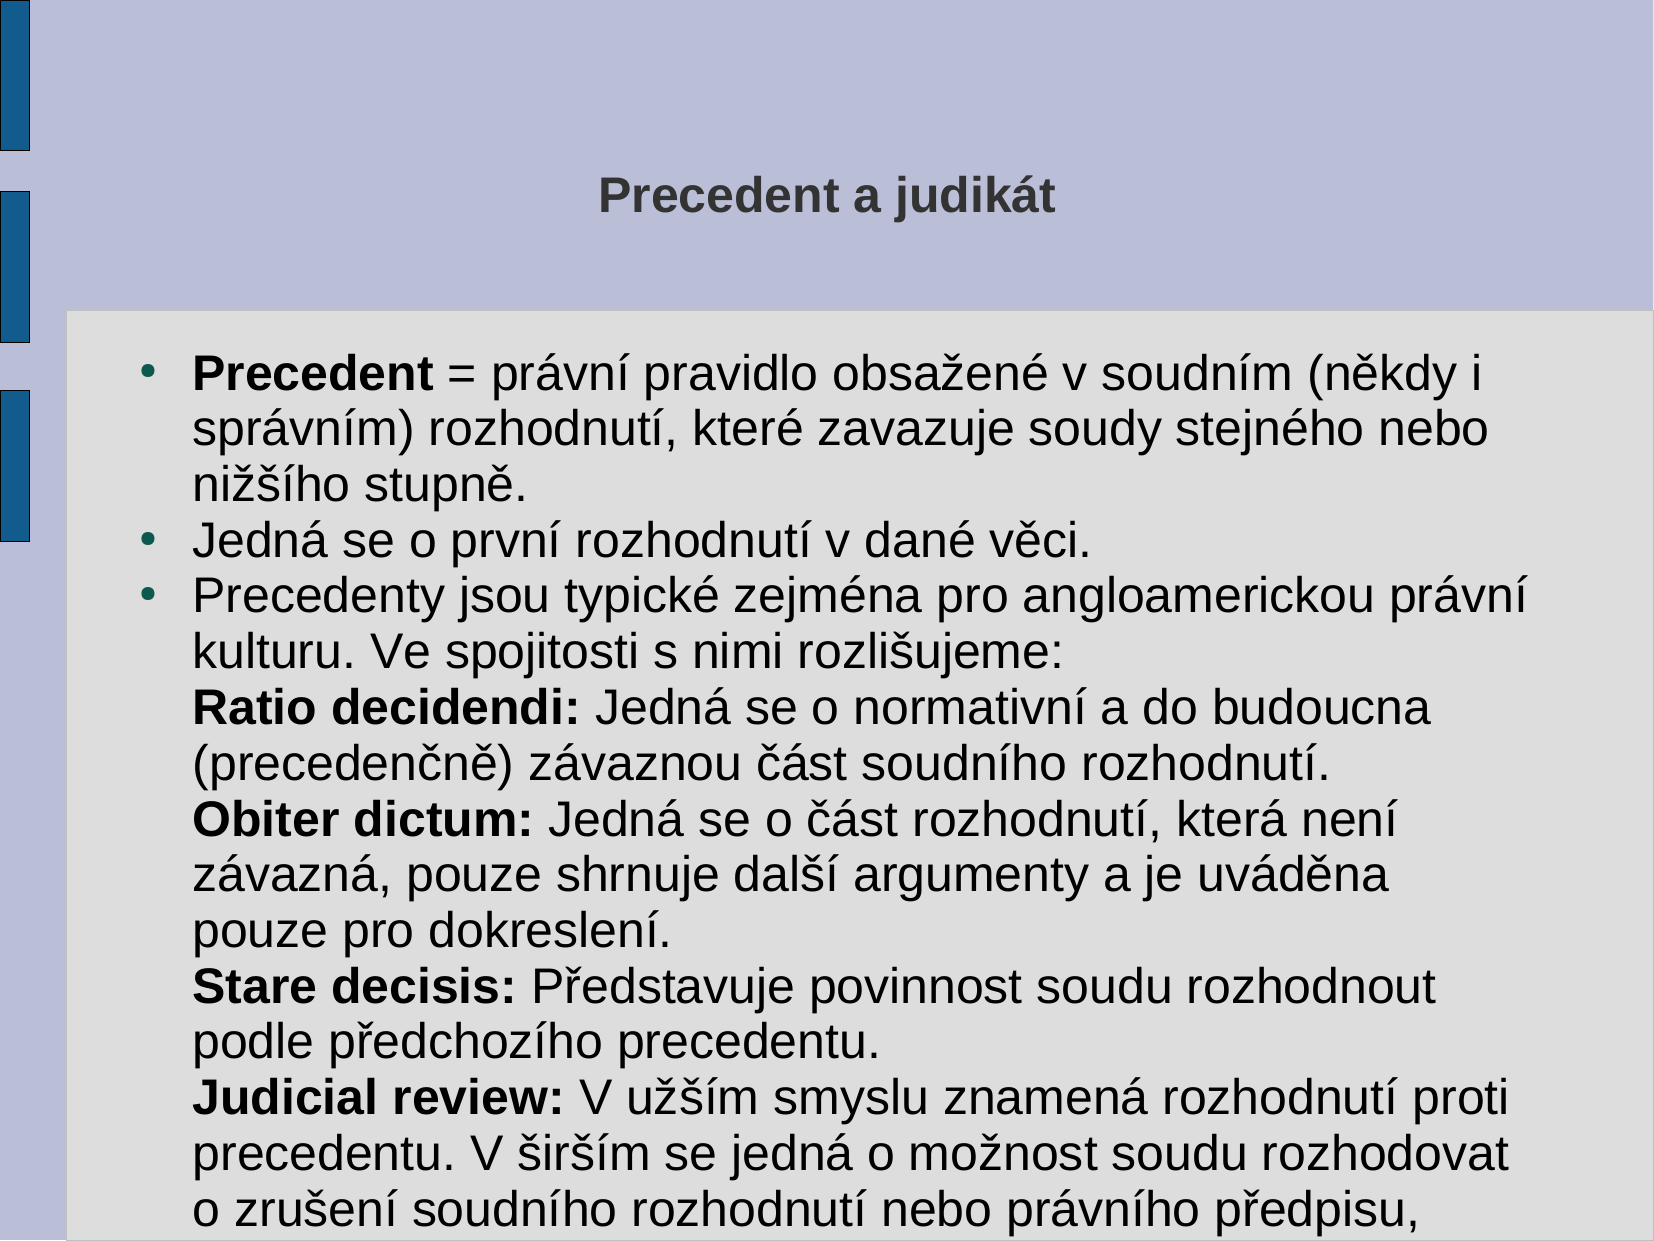

# Precedent a judikát
Precedent = právní pravidlo obsažené v soudním (někdy i správním) rozhodnutí, které zavazuje soudy stejného nebo nižšího stupně.
Jedná se o první rozhodnutí v dané věci.
Precedenty jsou typické zejména pro angloamerickou právní kulturu. Ve spojitosti s nimi rozlišujeme:
Ratio decidendi: Jedná se o normativní a do budoucna (precedenčně) závaznou část soudního rozhodnutí.
Obiter dictum: Jedná se o část rozhodnutí, která není závazná, pouze shrnuje další argumenty a je uváděna pouze pro dokreslení.
Stare decisis: Představuje povinnost soudu rozhodnout podle předchozího precedentu.
Judicial review: V užším smyslu znamená rozhodnutí proti precedentu. V širším se jedná o možnost soudu rozhodovat o zrušení soudního rozhodnutí nebo právního předpisu,